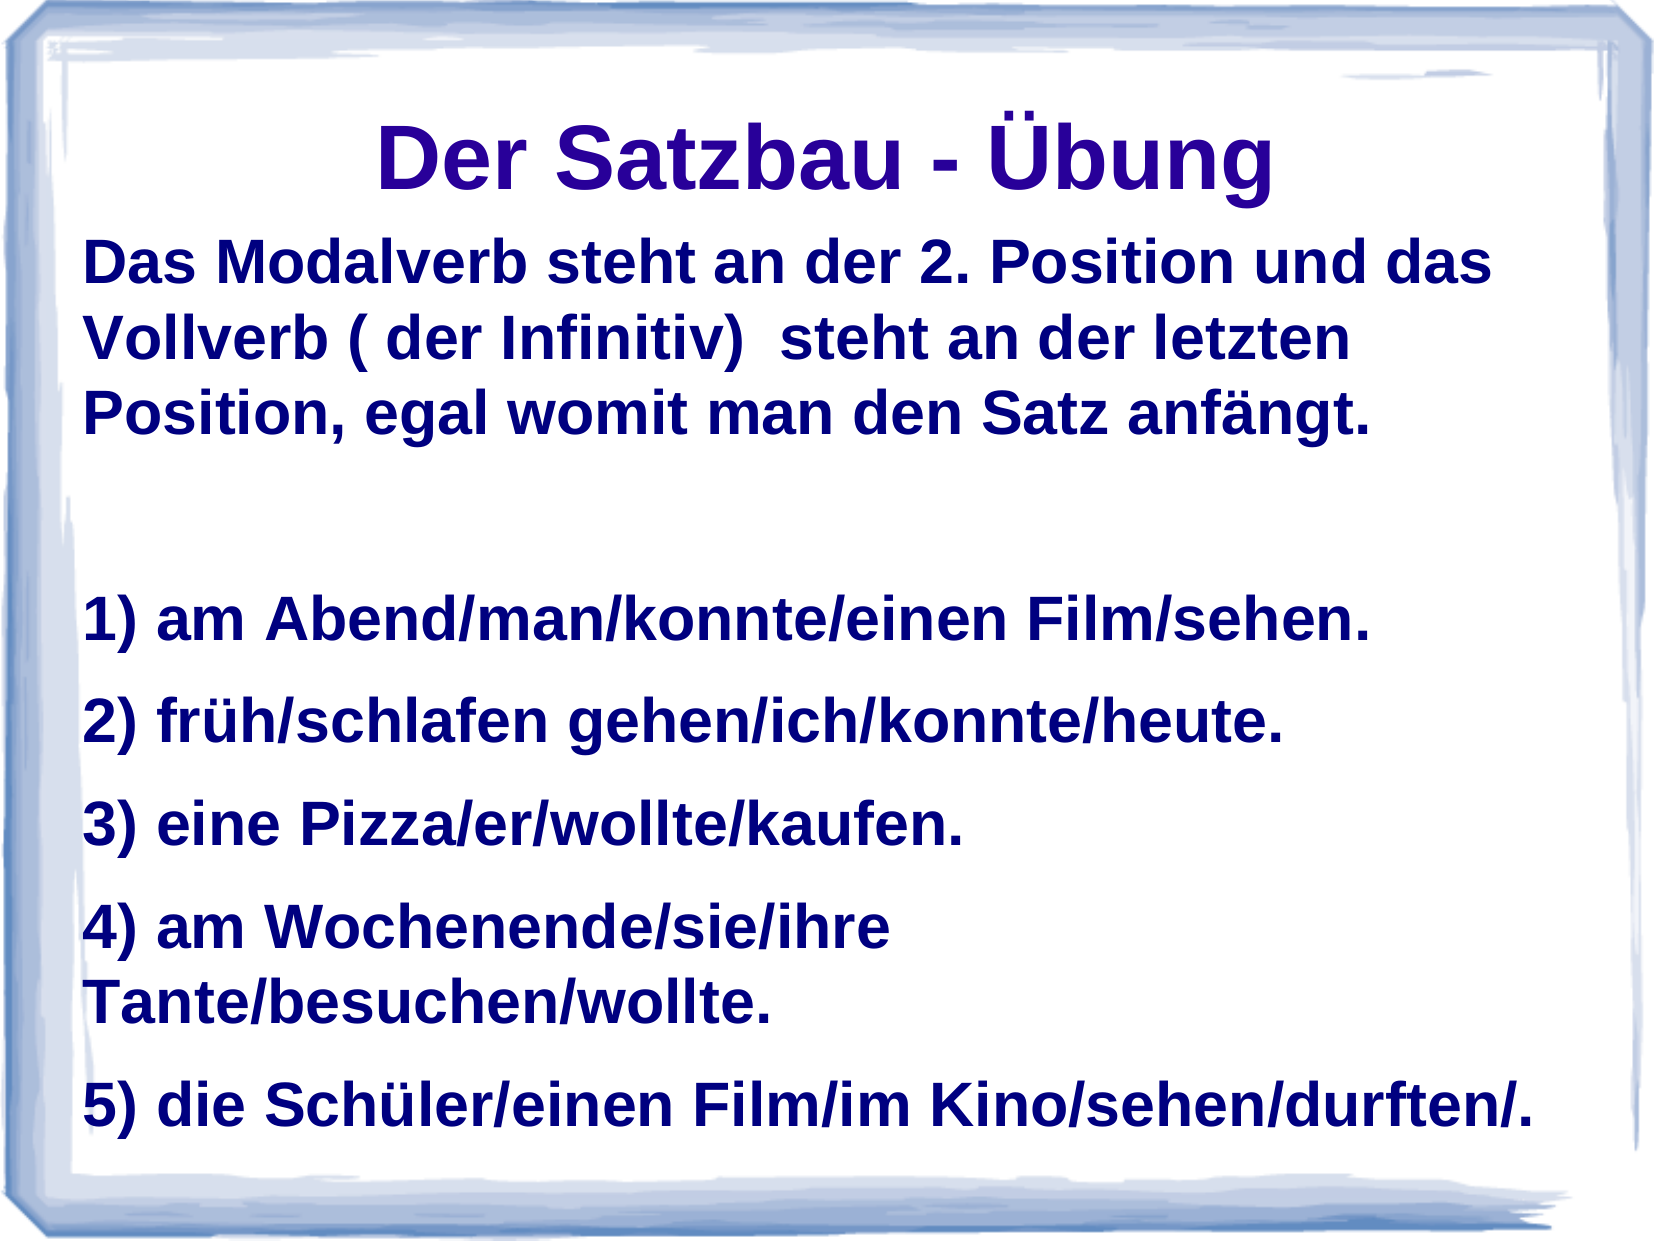

# Der Satzbau - Übung
Das Modalverb steht an der 2. Position und das Vollverb ( der Infinitiv) steht an der letzten Position, egal womit man den Satz anfängt.
1) am Abend/man/konnte/einen Film/sehen.
2) früh/schlafen gehen/ich/konnte/heute.
3) eine Pizza/er/wollte/kaufen.
4) am Wochenende/sie/ihre Tante/besuchen/wollte.
5) die Schüler/einen Film/im Kino/sehen/durften/.